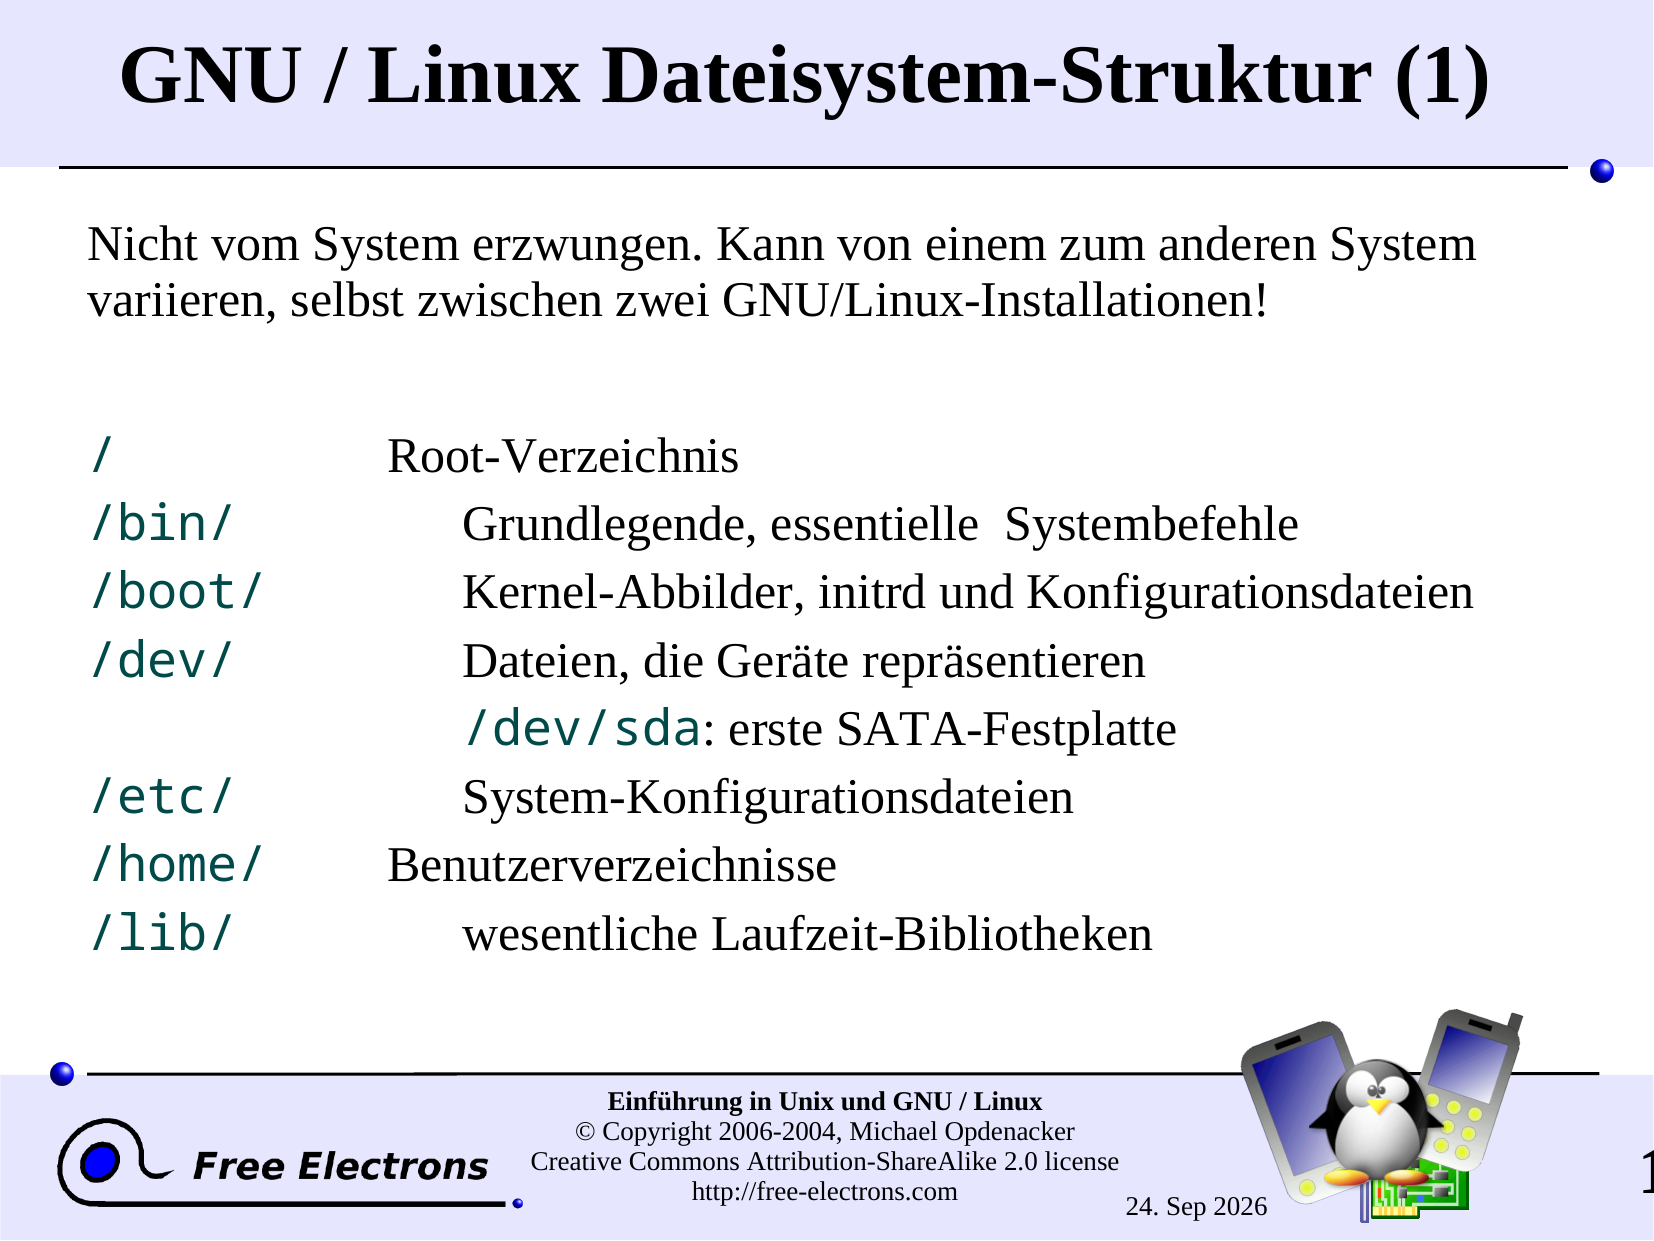

# GNU / Linux Dateisystem-Struktur (1)
Nicht vom System erzwungen. Kann von einem zum anderen System variieren, selbst zwischen zwei GNU/Linux-Installationen!
/				Root-Verzeichnis
/bin/			Grundlegende, essentielle Systembefehle
/boot/			Kernel-Abbilder, initrd und Konfigurationsdateien
/dev/			Dateien, die Geräte repräsentieren
					/dev/sda: erste SATA-Festplatte
/etc/			System-Konfigurationsdateien
/home/		Benutzerverzeichnisse
/lib/			wesentliche Laufzeit-Bibliotheken